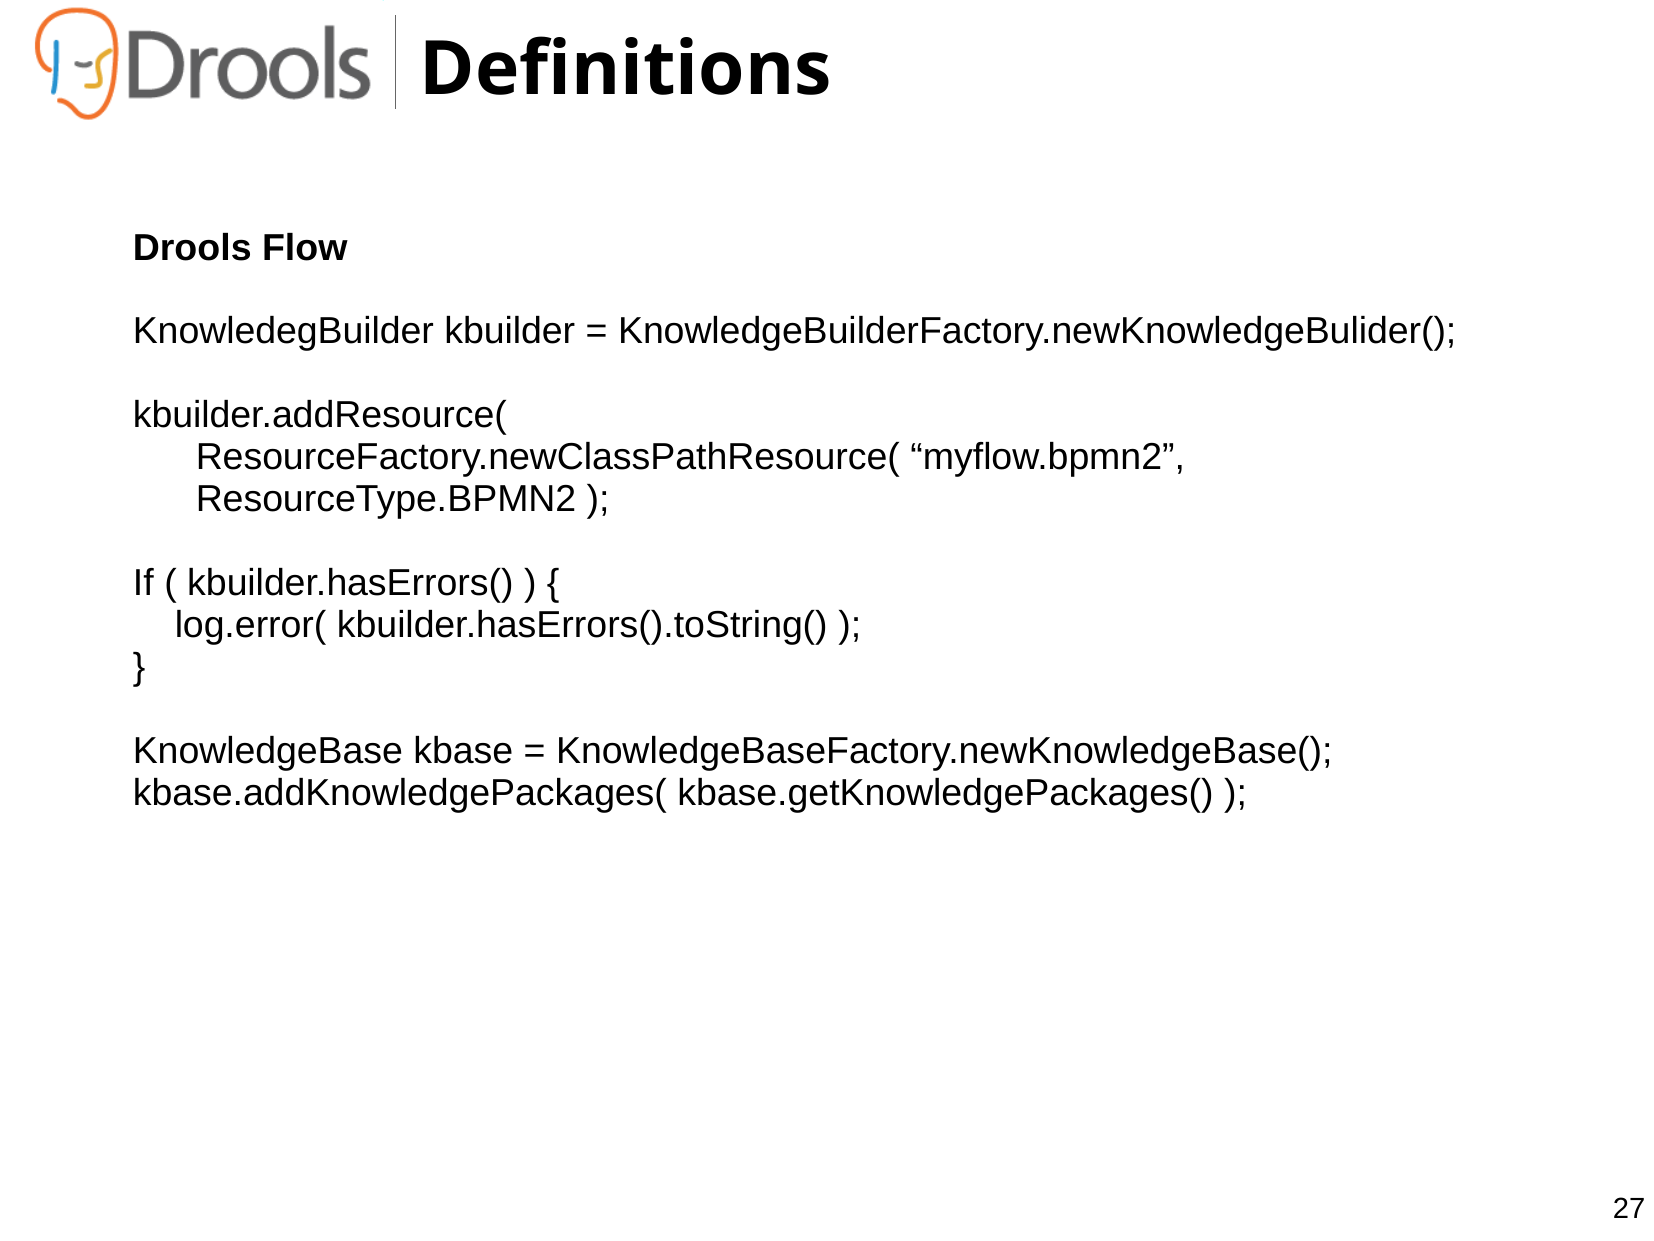

# Definitions
Drools Flow
KnowledegBuilder kbuilder = KnowledgeBuilderFactory.newKnowledgeBulider();
kbuilder.addResource(
 ResourceFactory.newClassPathResource( “myflow.bpmn2”,
 ResourceType.BPMN2 );
If ( kbuilder.hasErrors() ) {
 log.error( kbuilder.hasErrors().toString() );
}
KnowledgeBase kbase = KnowledgeBaseFactory.newKnowledgeBase();
kbase.addKnowledgePackages( kbase.getKnowledgePackages() );